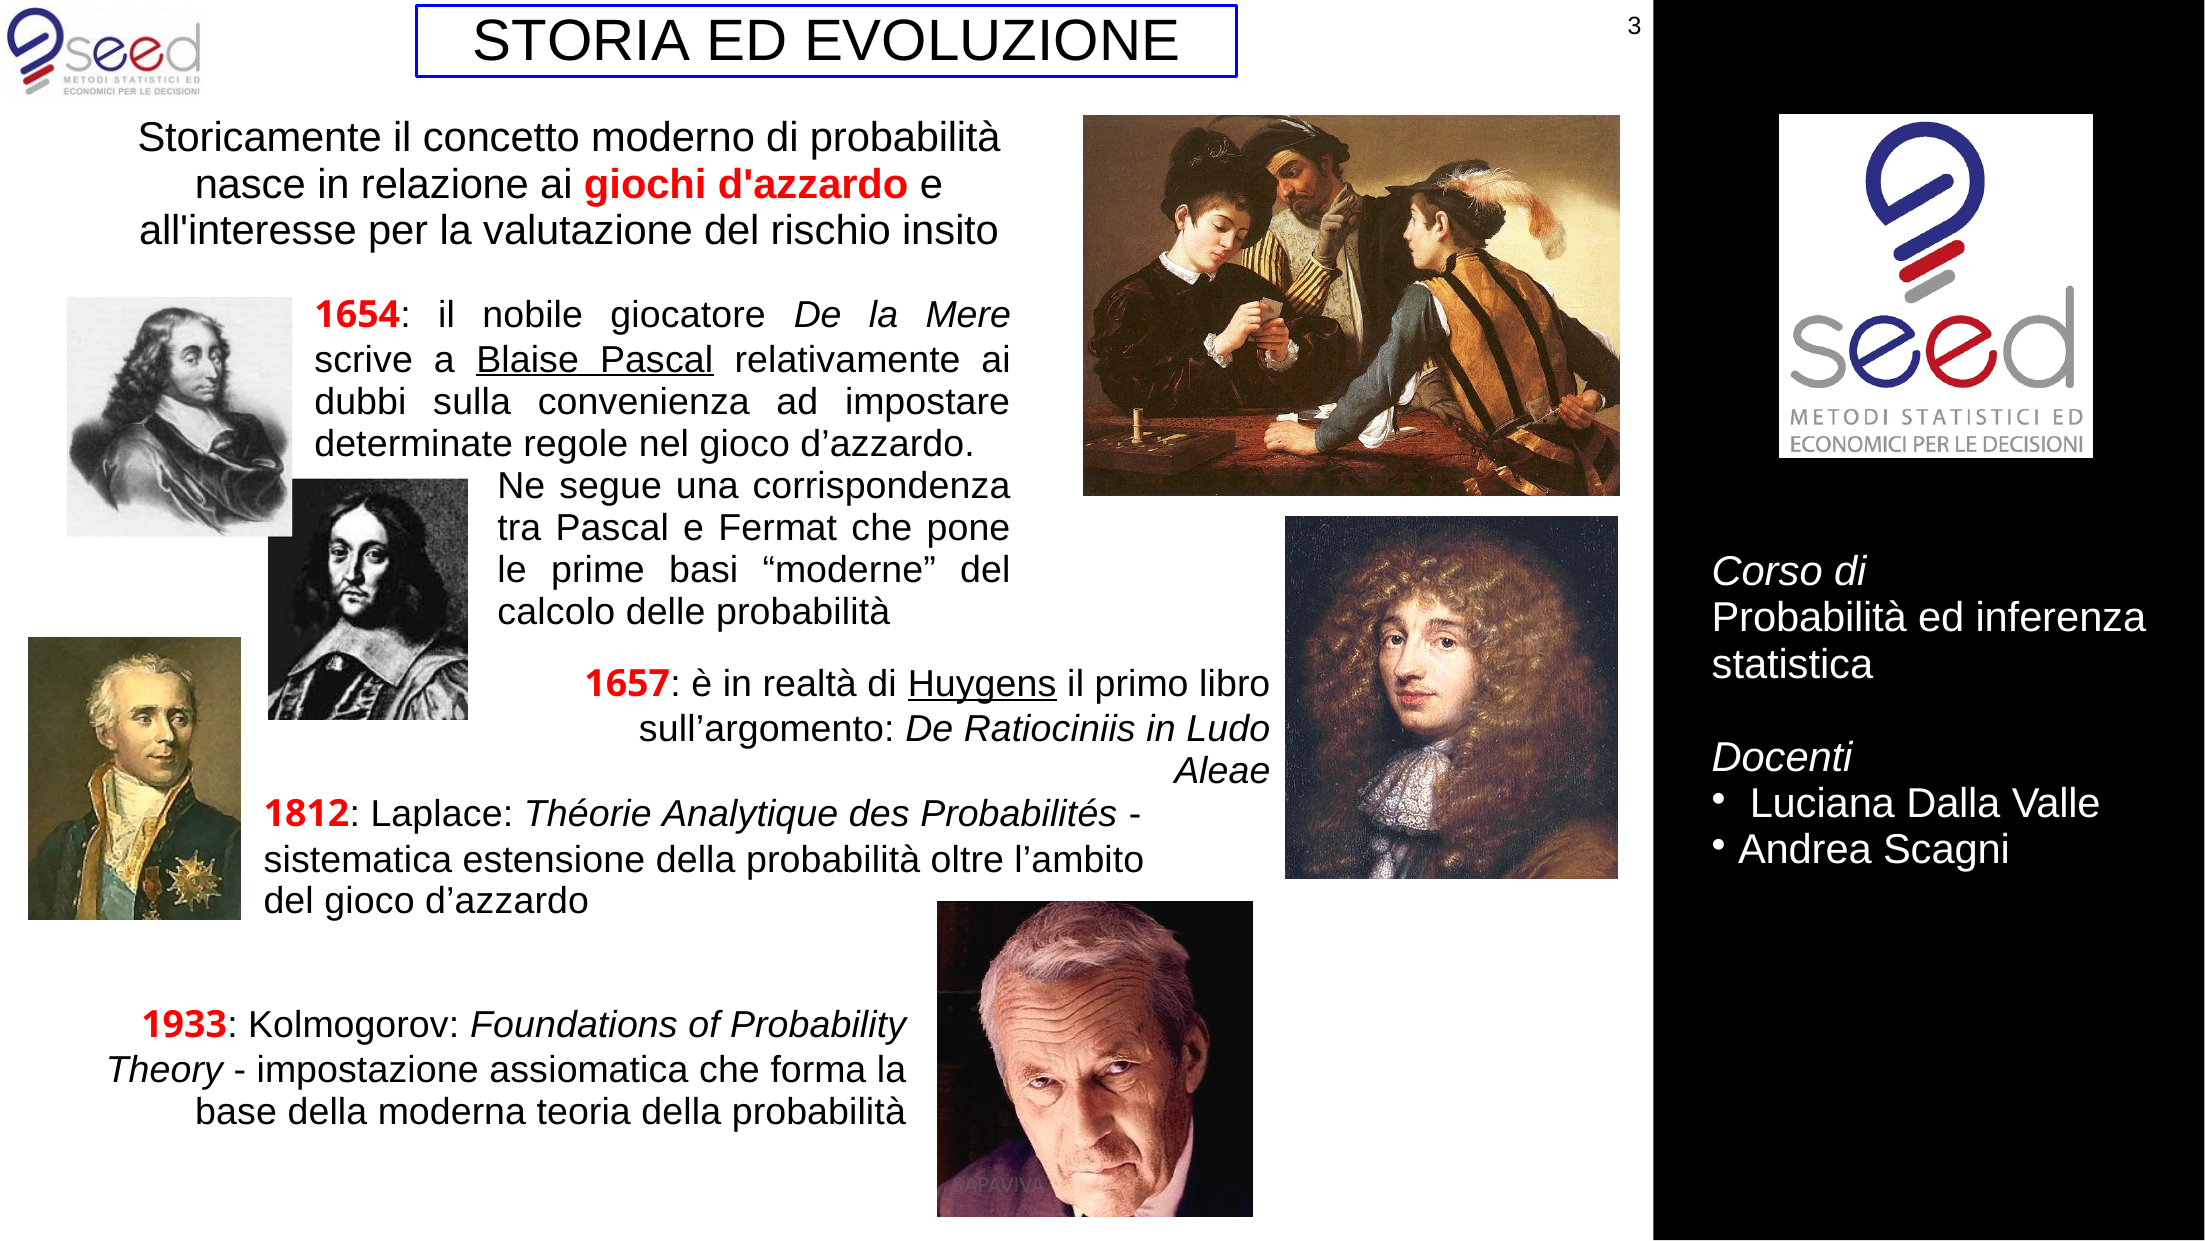

STORIA ED EVOLUZIONE
Storicamente il concetto moderno di probabilità nasce in relazione ai giochi d'azzardo e all'interesse per la valutazione del rischio insito
1654: il nobile giocatore De la Mere scrive a Blaise Pascal relativamente ai dubbi sulla convenienza ad impostare determinate regole nel gioco d’azzardo.
Ne segue una corrispondenza tra Pascal e Fermat che pone le prime basi “moderne” del calcolo delle probabilità
1657: è in realtà di Huygens il primo libro sull’argomento: De Ratiociniis in Ludo Aleae
1812: Laplace: Théorie Analytique des Probabilités - sistematica estensione della probabilità oltre l’ambito del gioco d’azzardo
1933: Kolmogorov: Foundations of Probability Theory - impostazione assiomatica che forma la base della moderna teoria della probabilità